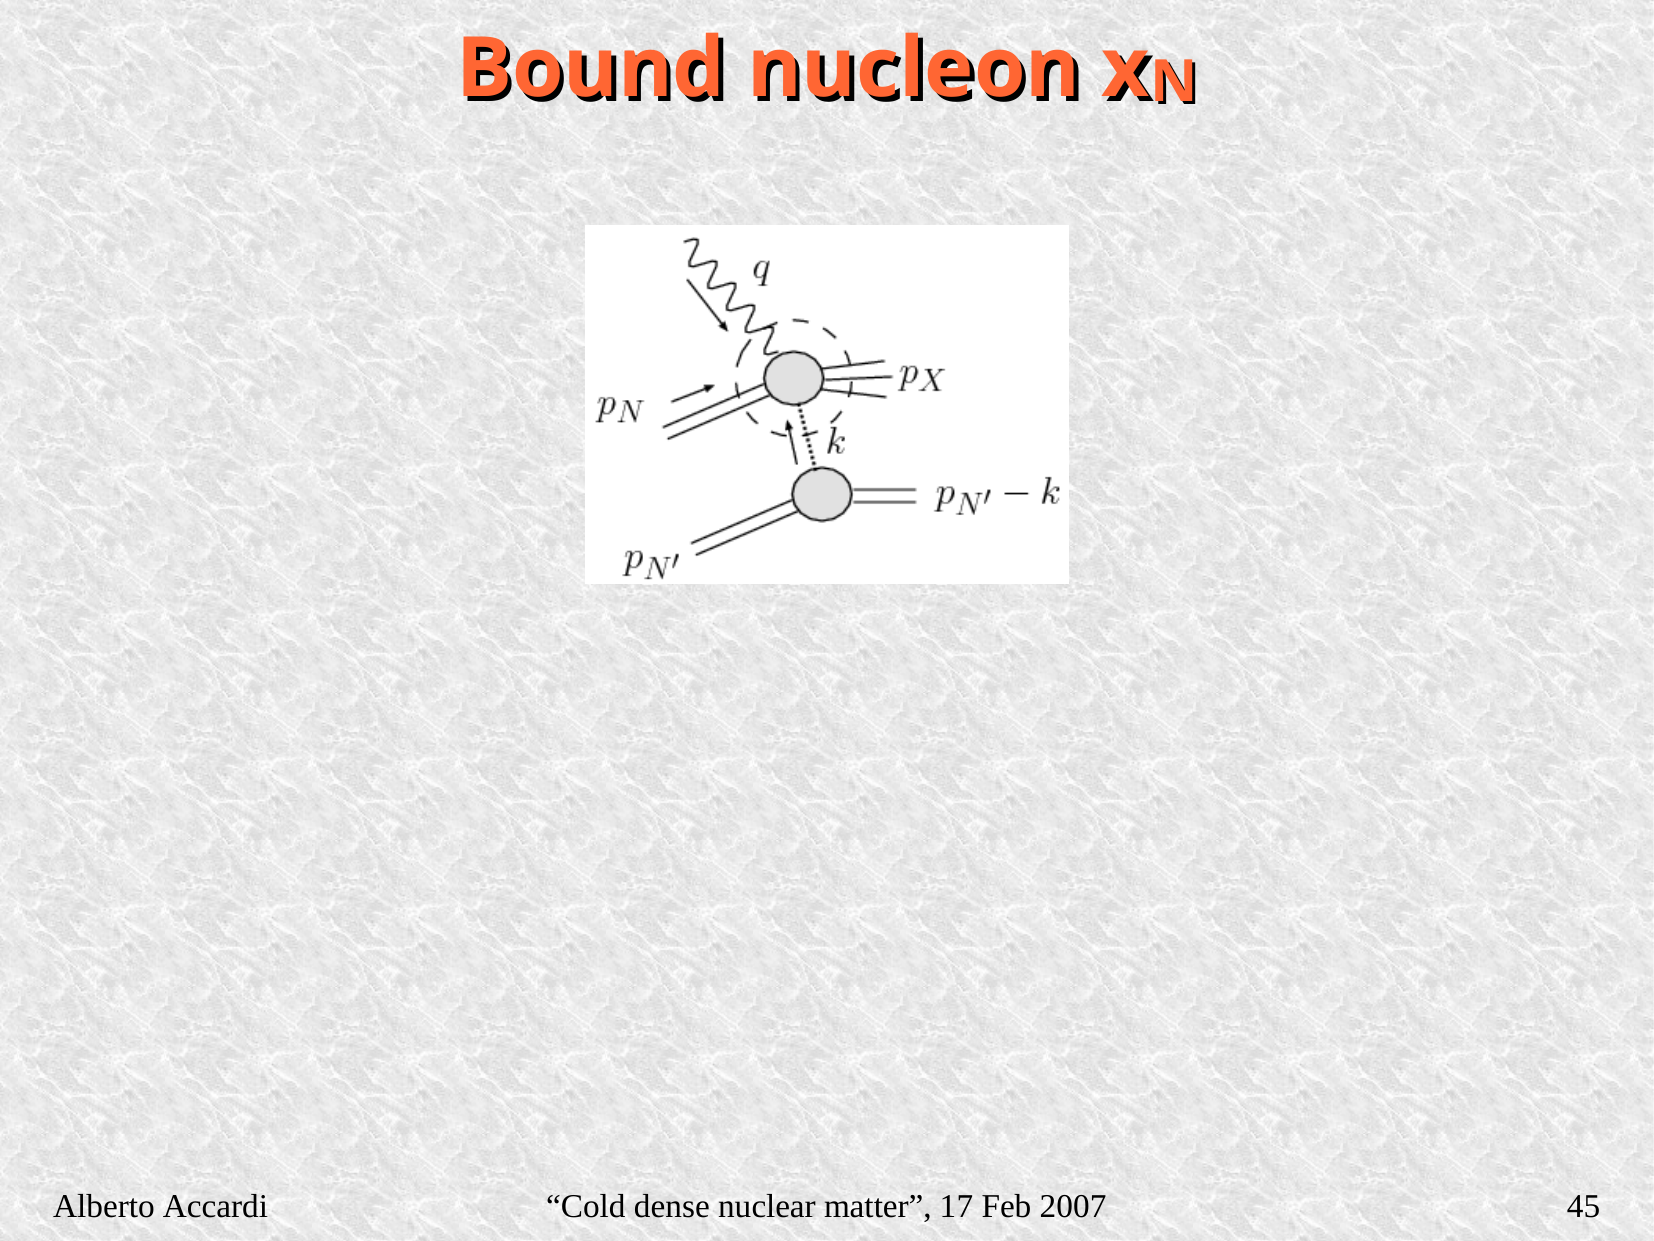

Bound nucleon xN
Alberto Accardi
Hot Quarks 2006
45